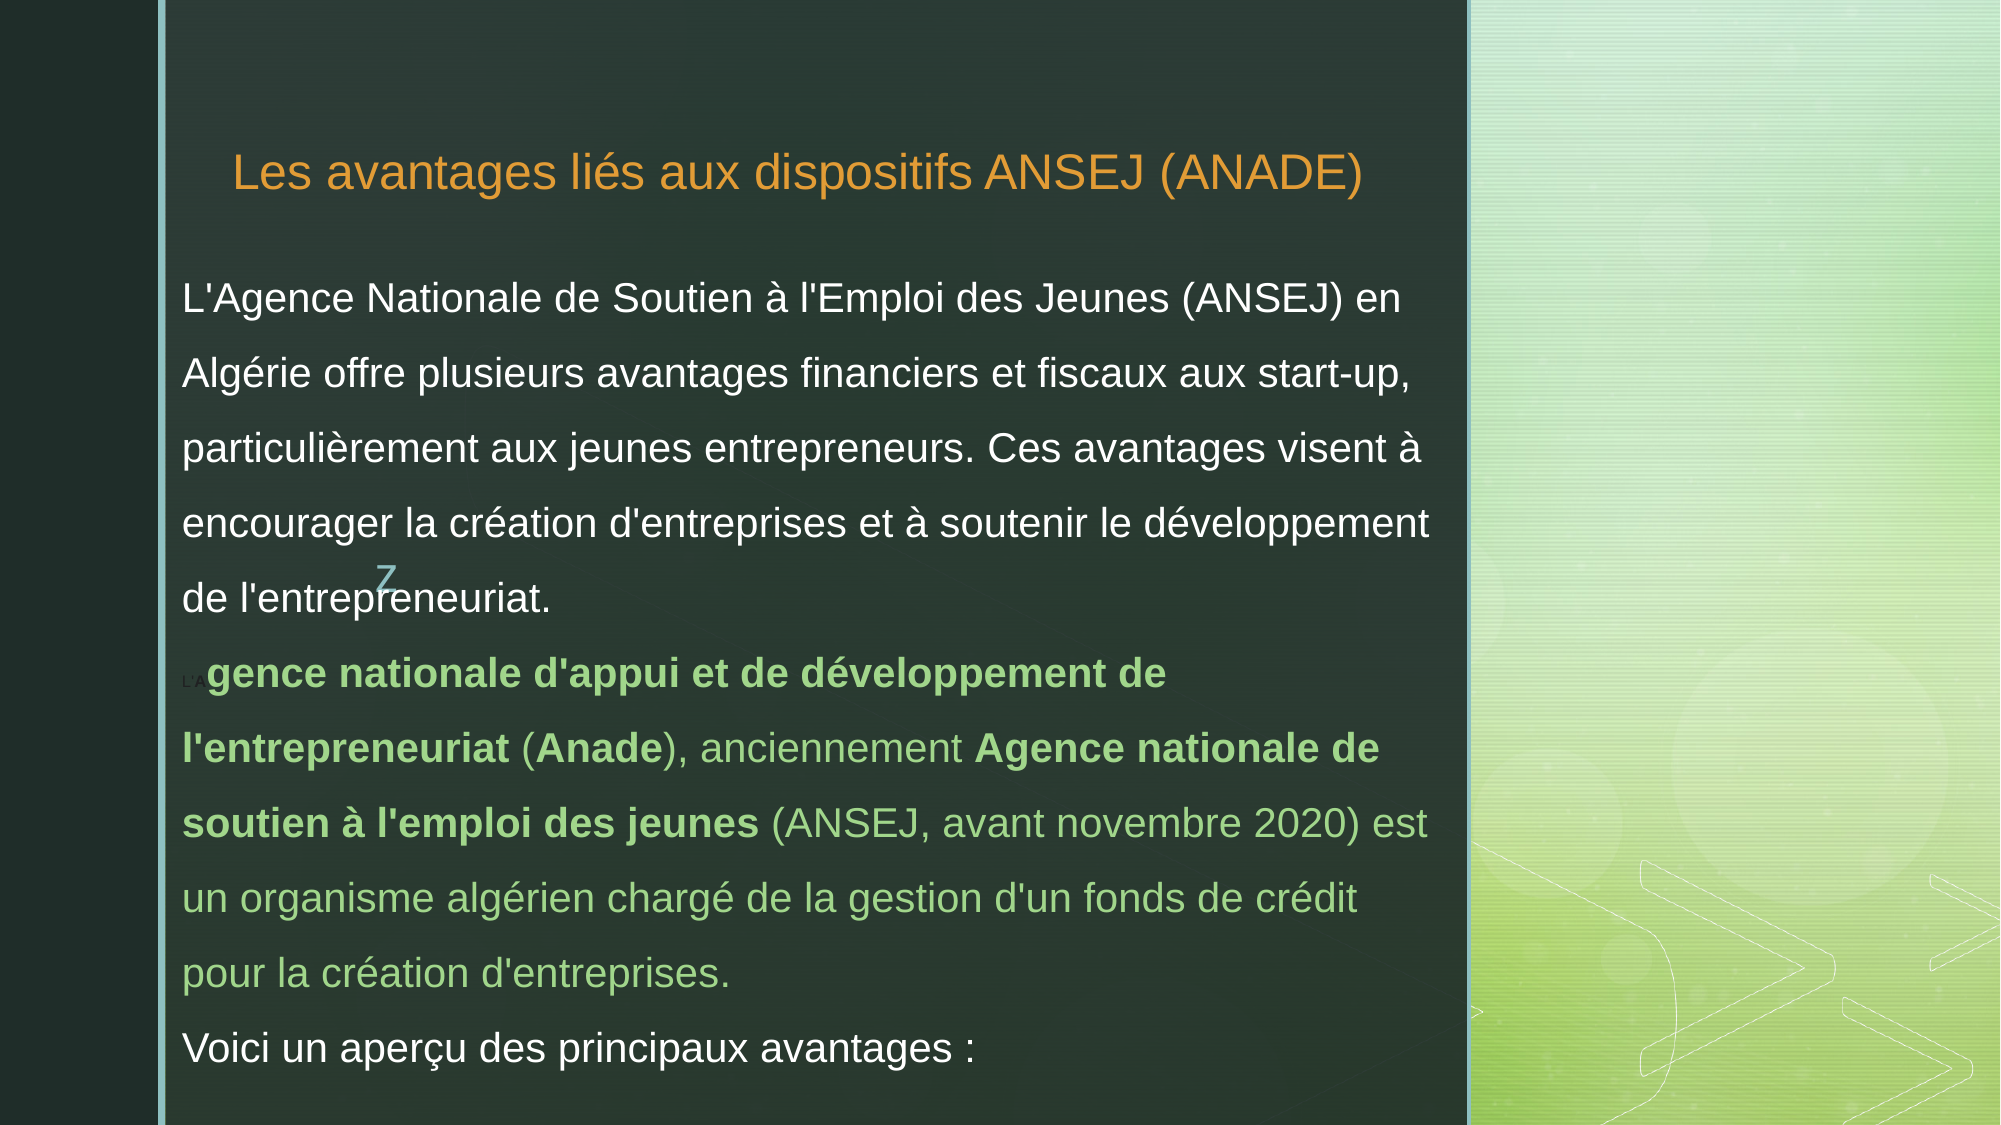

Les avantages liés aux dispositifs ANSEJ (ANADE)
# L'Agence Nationale de Soutien à l'Emploi des Jeunes (ANSEJ) en Algérie offre plusieurs avantages financiers et fiscaux aux start-up, particulièrement aux jeunes entrepreneurs. Ces avantages visent à encourager la création d'entreprises et à soutenir le développement de l'entrepreneuriat. L'Agence nationale d'appui et de développement de l'entrepreneuriat (Anade), anciennement Agence nationale de soutien à l'emploi des jeunes (ANSEJ, avant novembre 2020) est un organisme algérien chargé de la gestion d'un fonds de crédit pour la création d'entreprises. Voici un aperçu des principaux avantages :